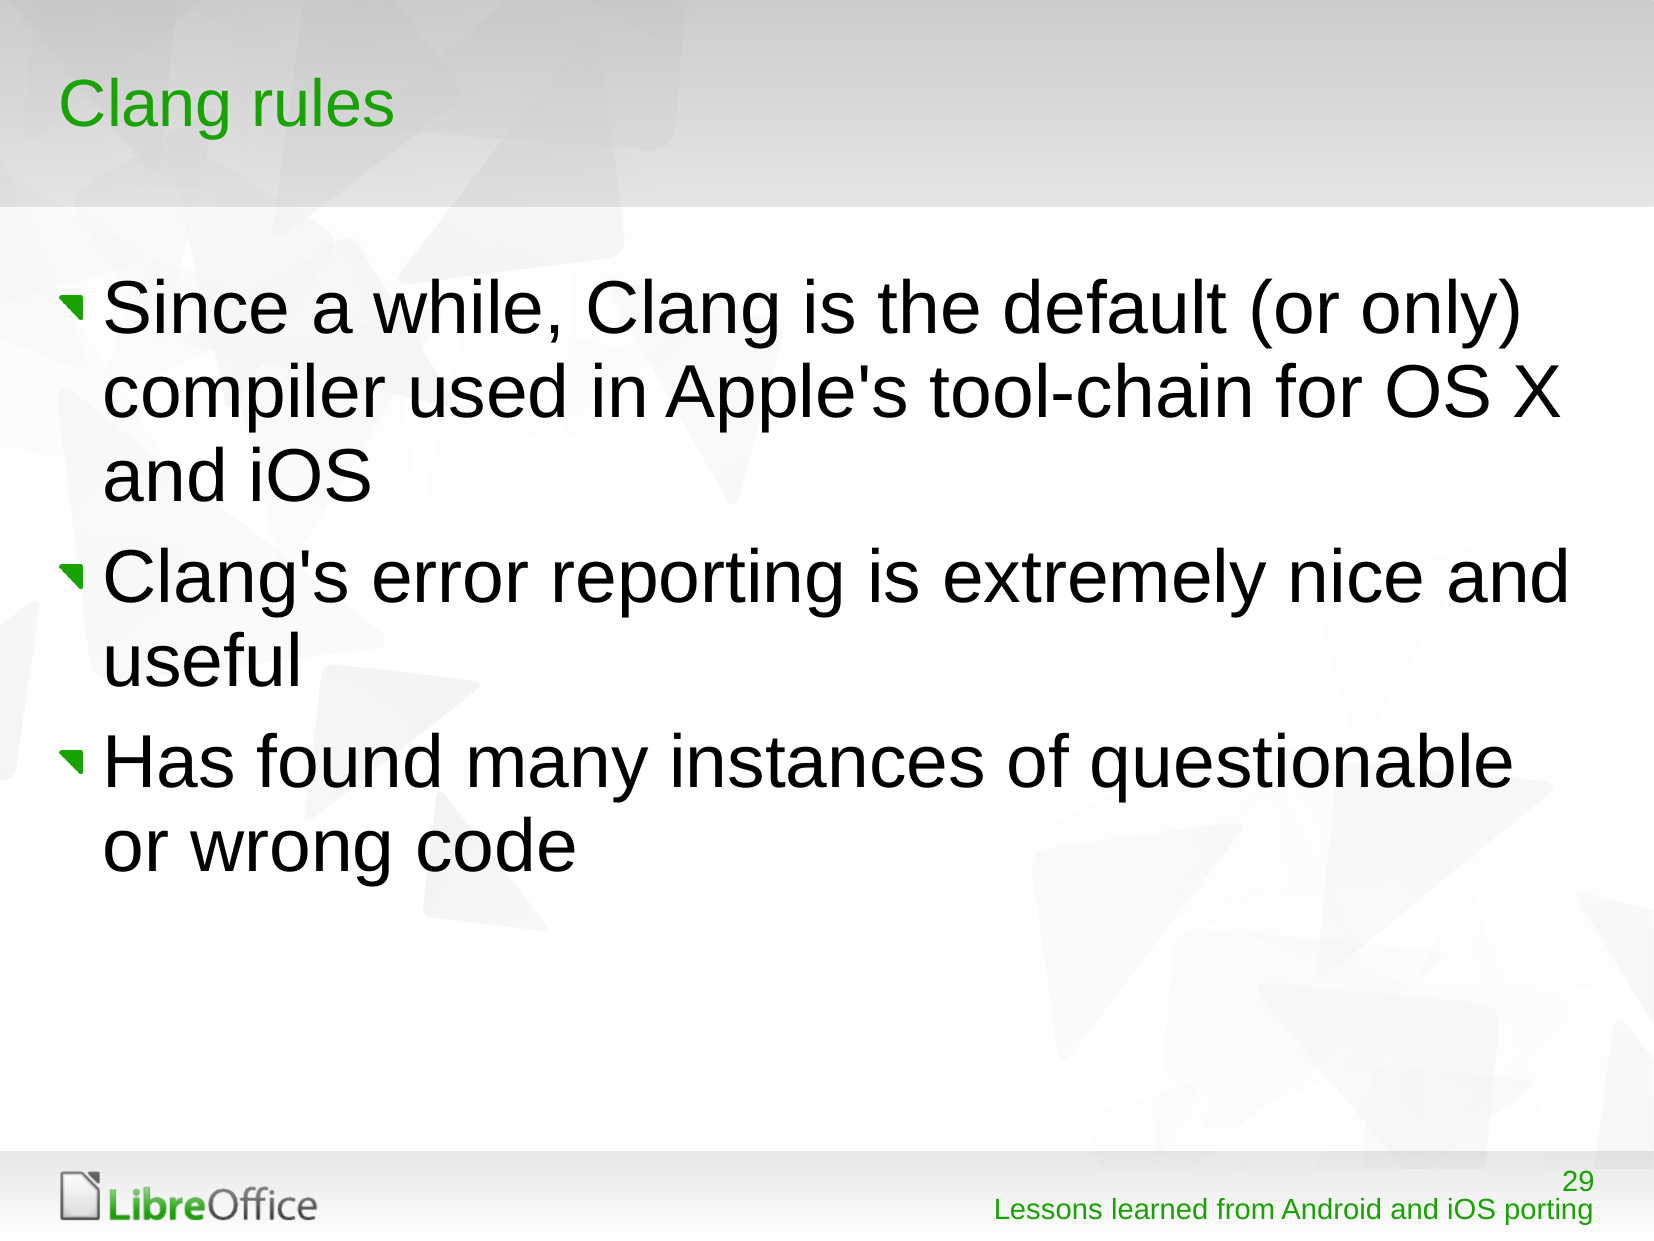

# Clang rules
Since a while, Clang is the default (or only) compiler used in Apple's tool-chain for OS X and iOS
Clang's error reporting is extremely nice and useful
Has found many instances of questionable or wrong code
29
Lessons learned from Android and iOS porting